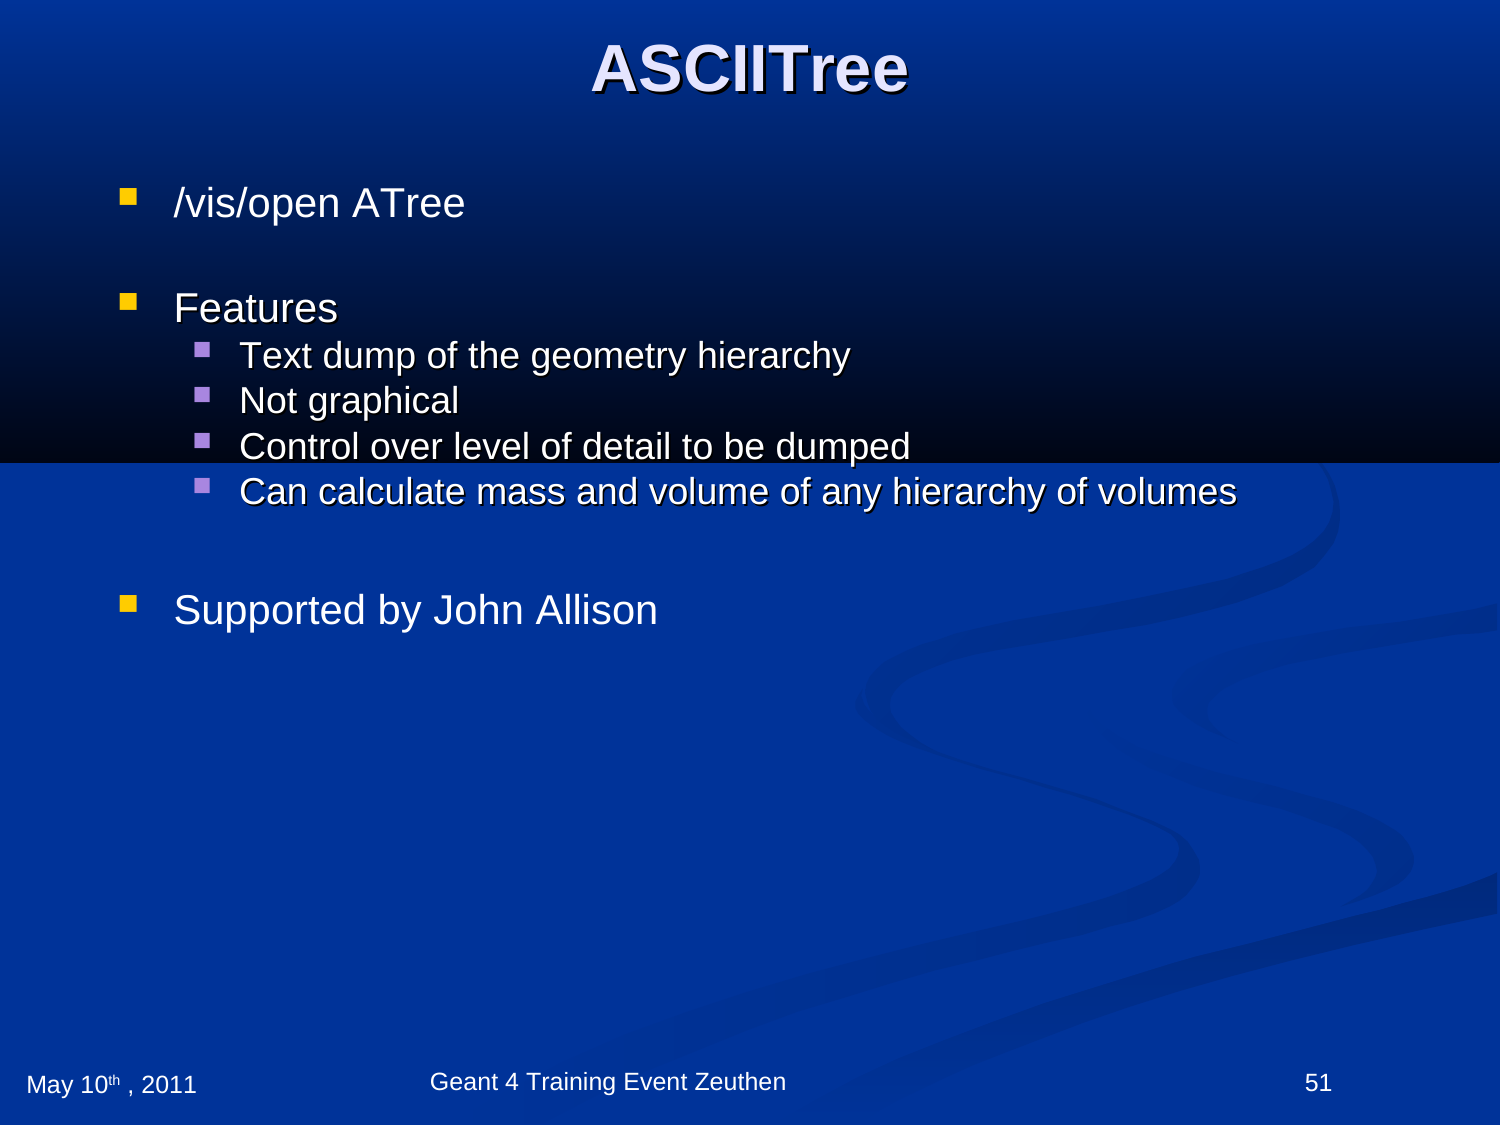

# ASCIITree
/vis/open ATree
Features
Text dump of the geometry hierarchy
Not graphical
Control over level of detail to be dumped
Can calculate mass and volume of any hierarchy of volumes
Supported by John Allison
Introduction to Geant4 Visualization J. Perl
10 January 2011
51